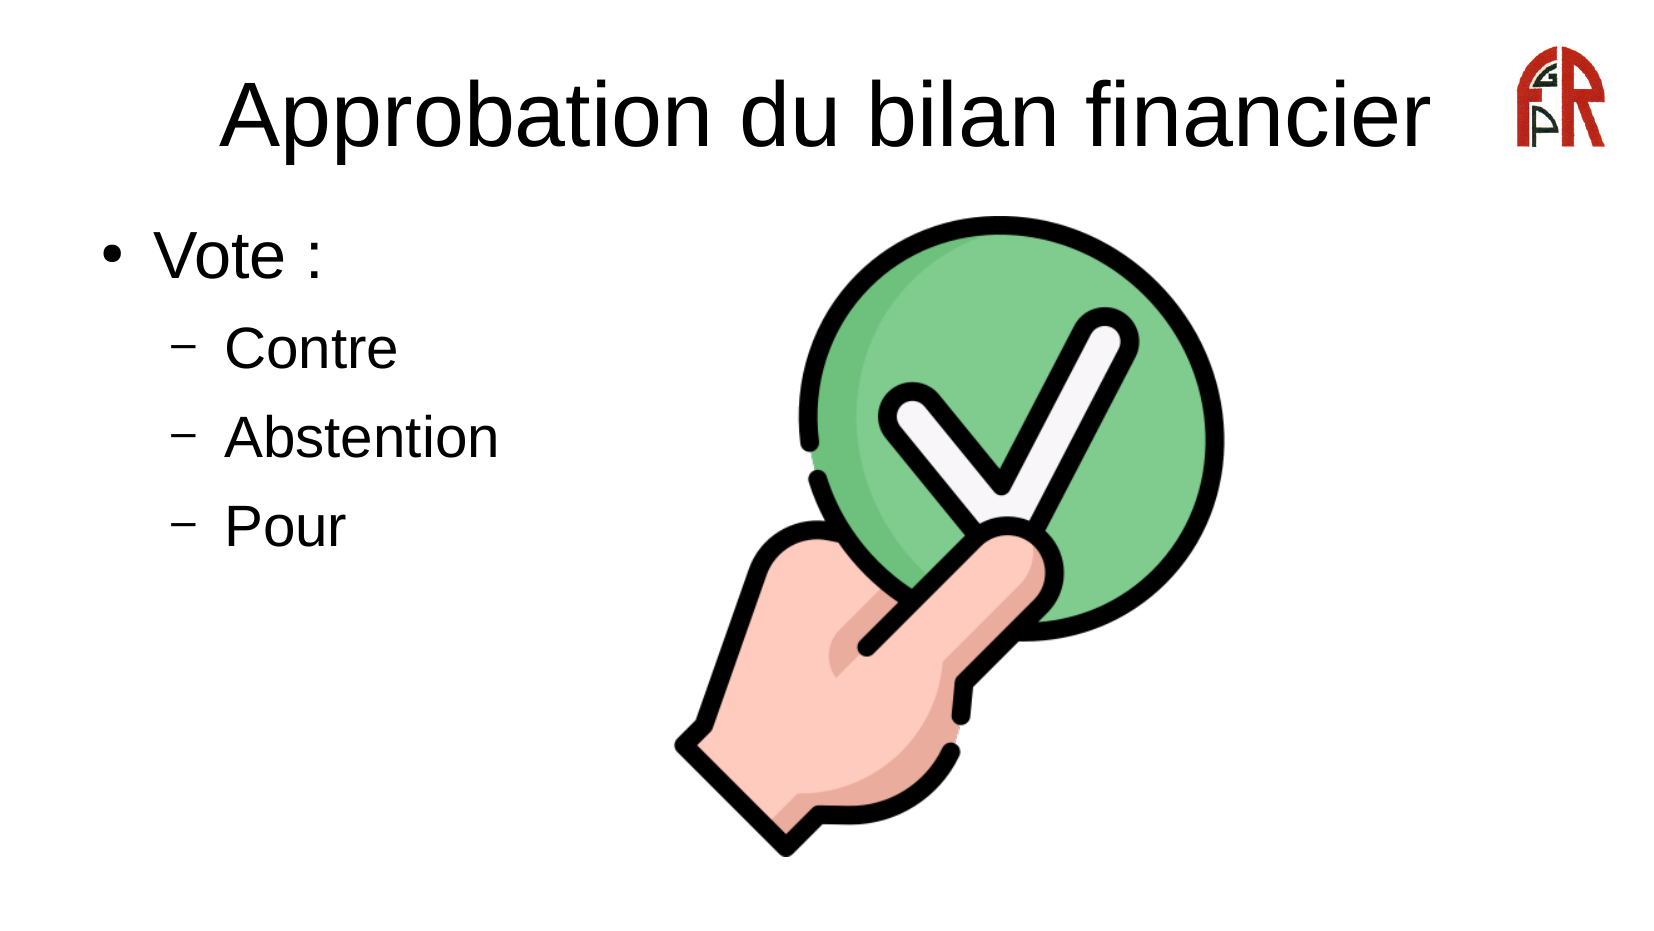

# Approbation du bilan financier
Vote :
Contre
Abstention
Pour